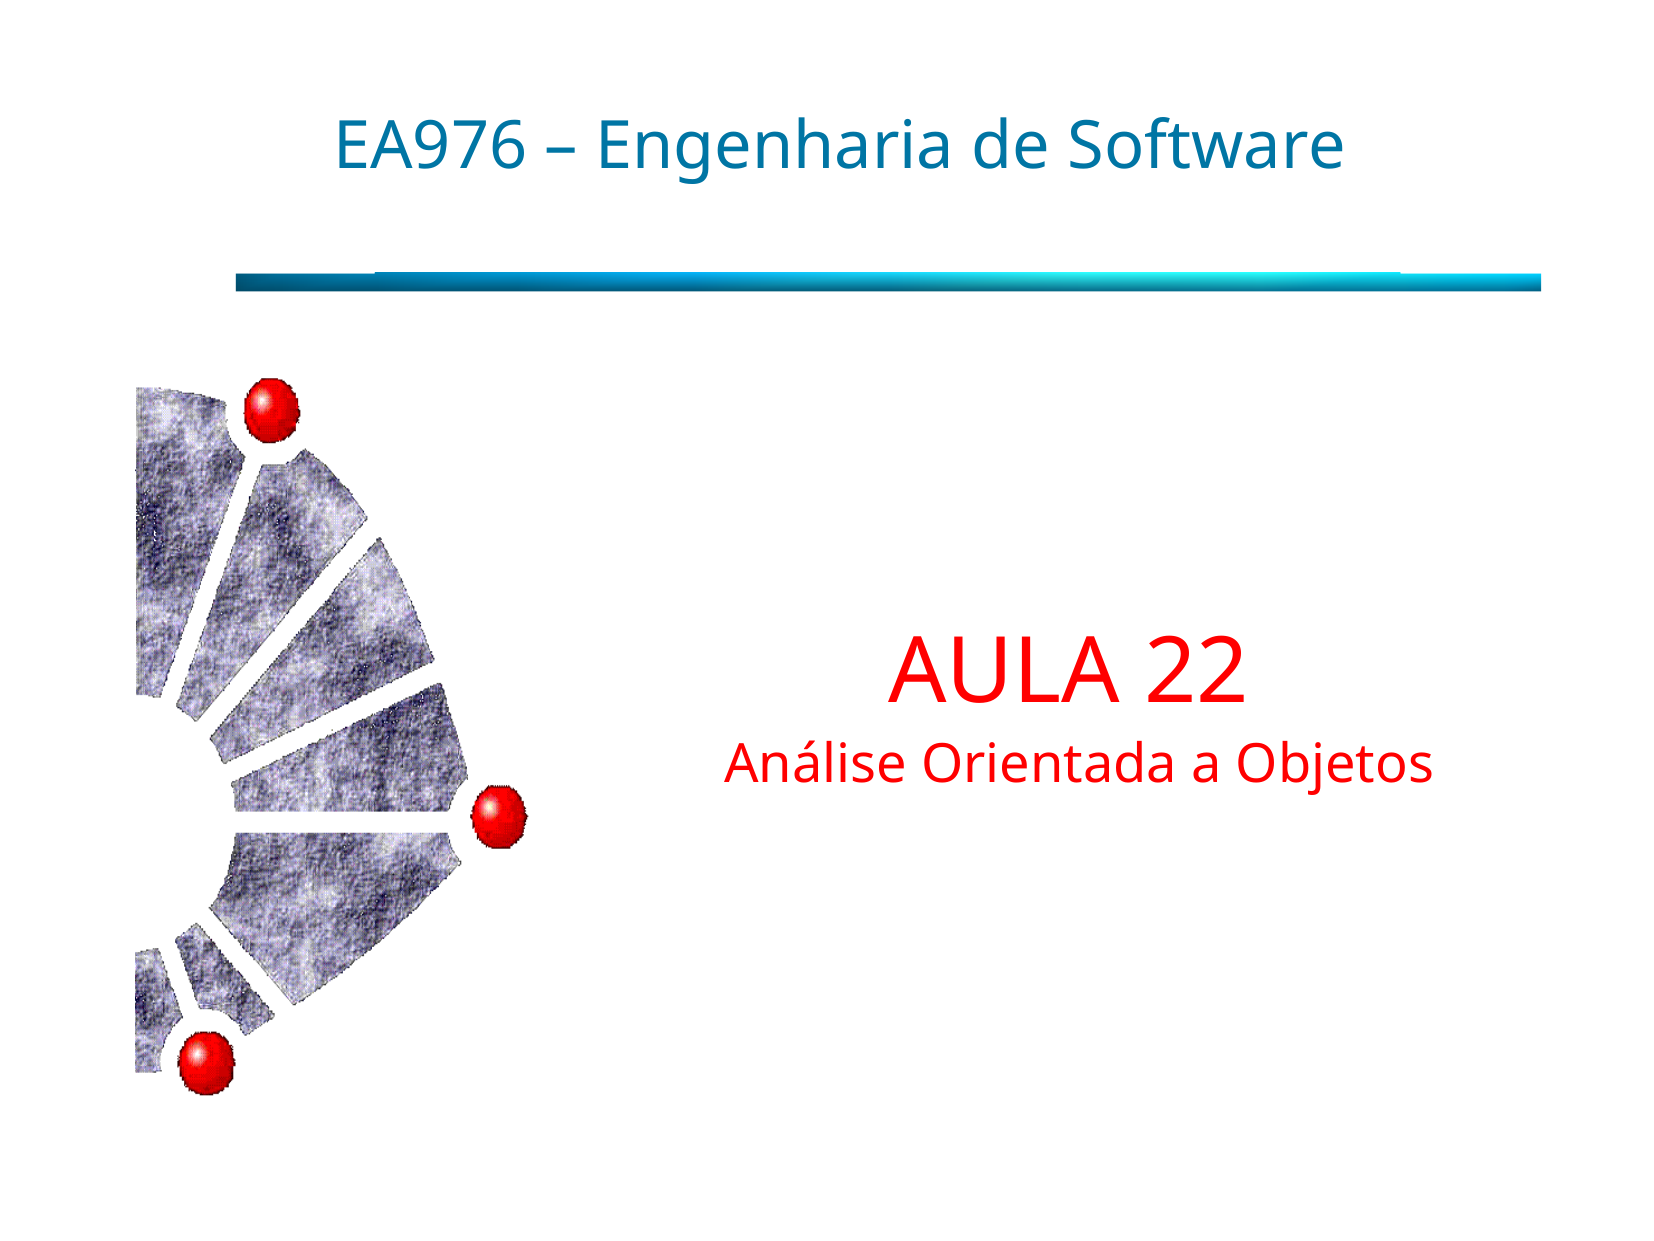

# EA976 – Engenharia de Software
AULA 22
Análise Orientada a Objetos